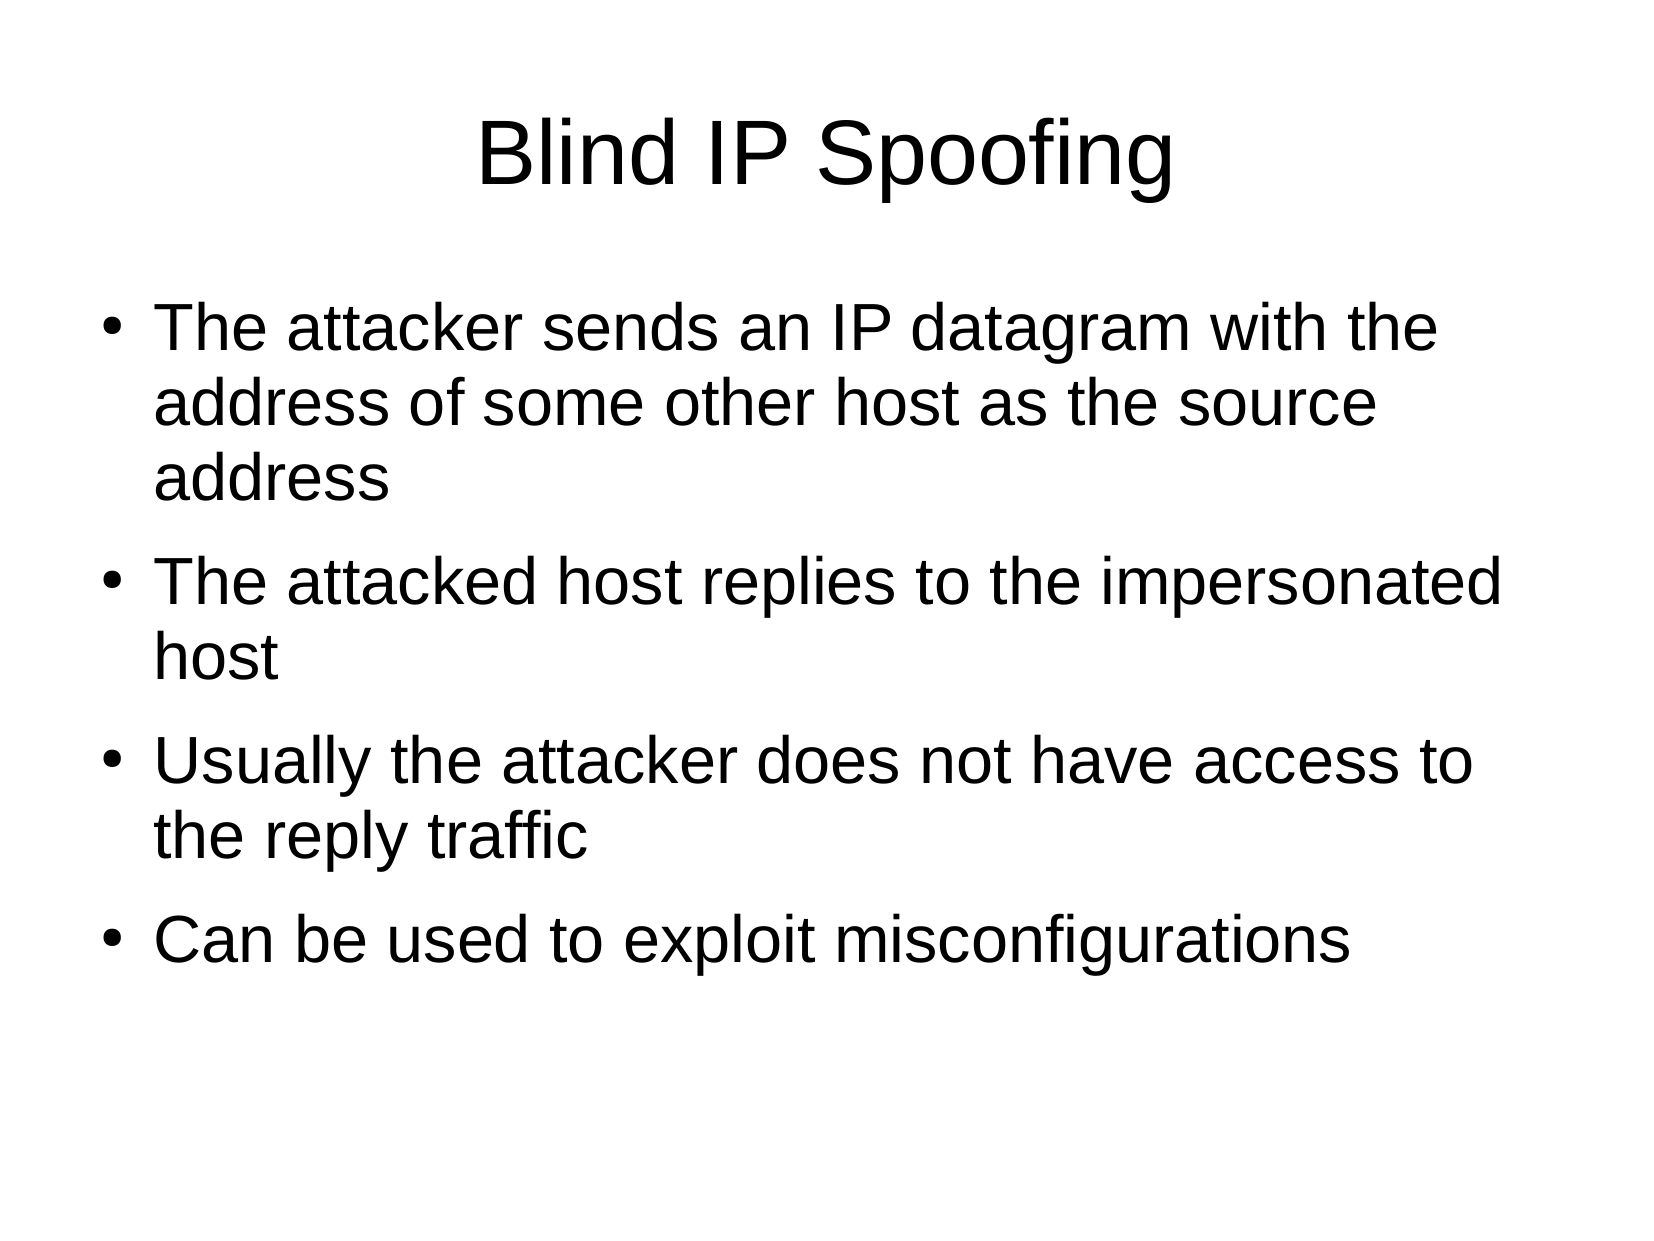

# Blind IP Spoofing
The attacker sends an IP datagram with the address of some other host as the source address
The attacked host replies to the impersonated host
Usually the attacker does not have access to the reply traffic
Can be used to exploit misconfigurations